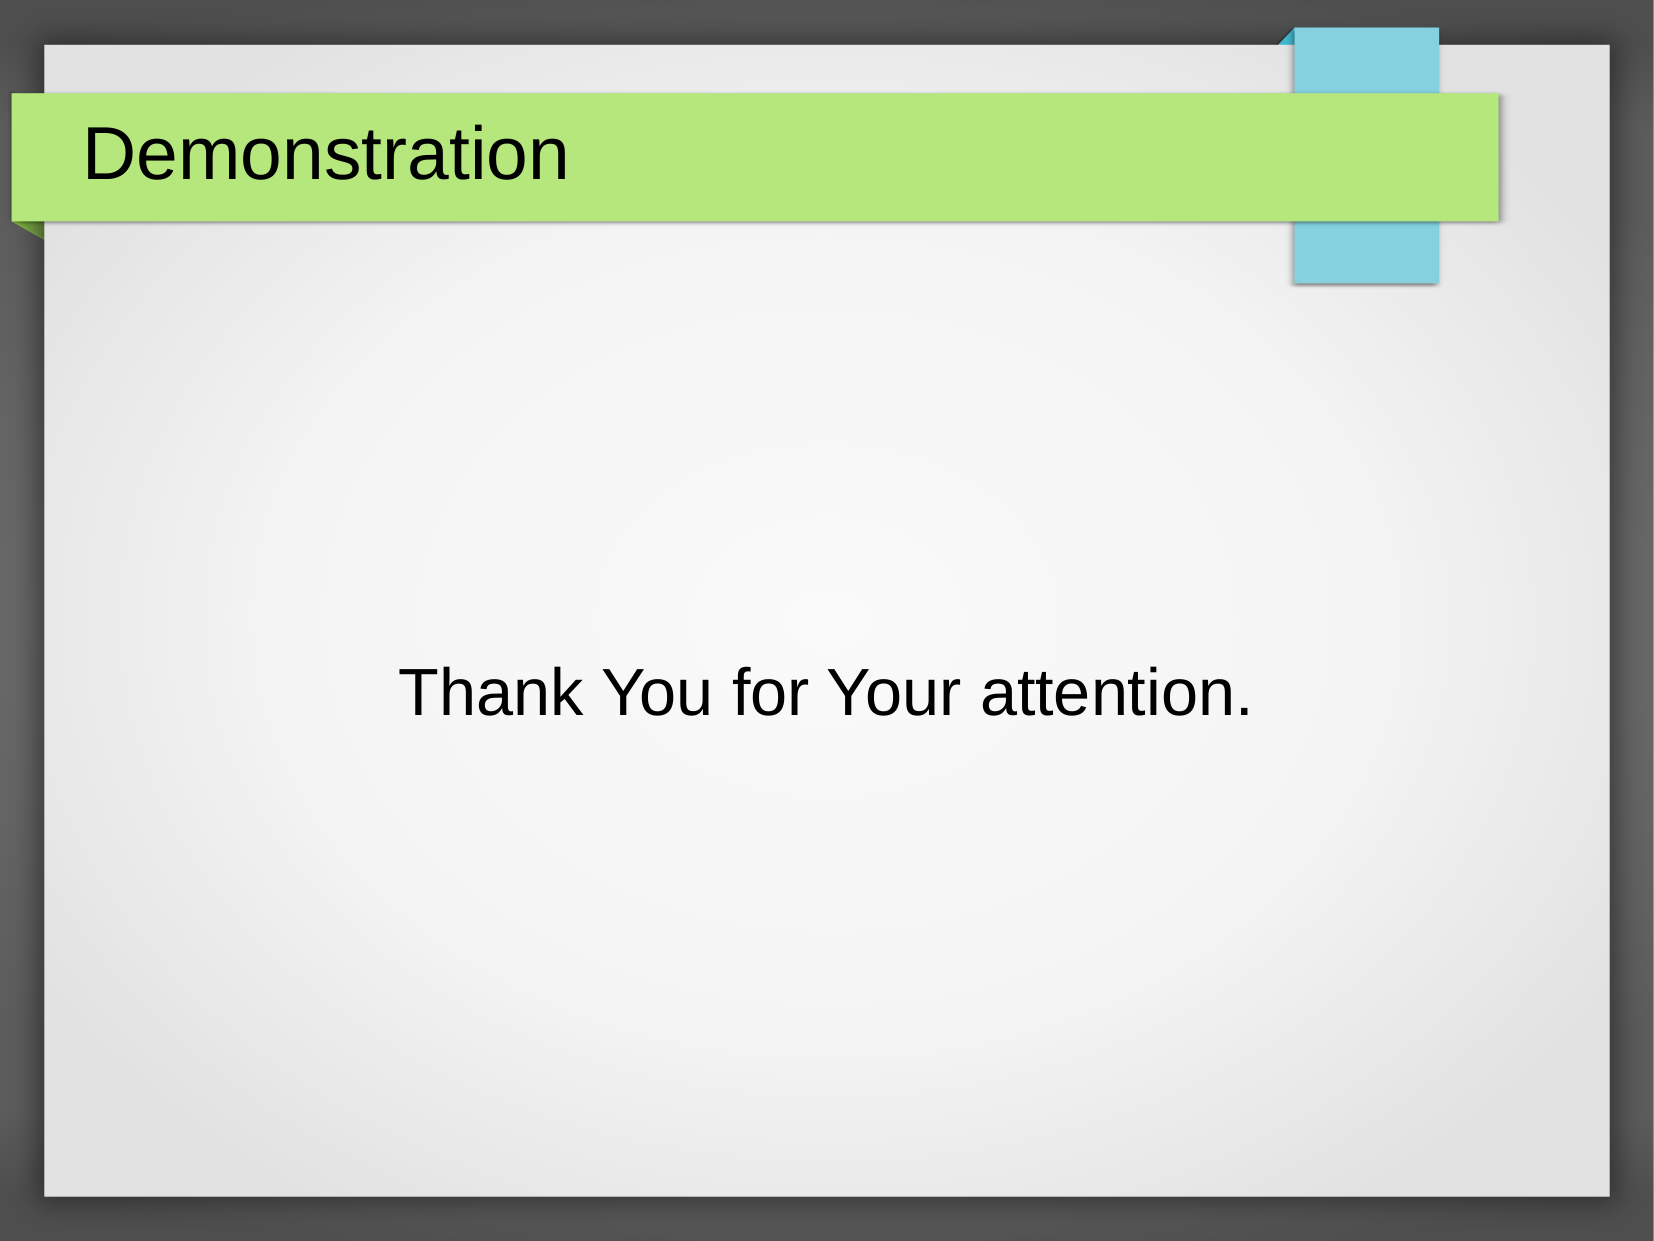

# Demonstration
Thank You for Your attention.